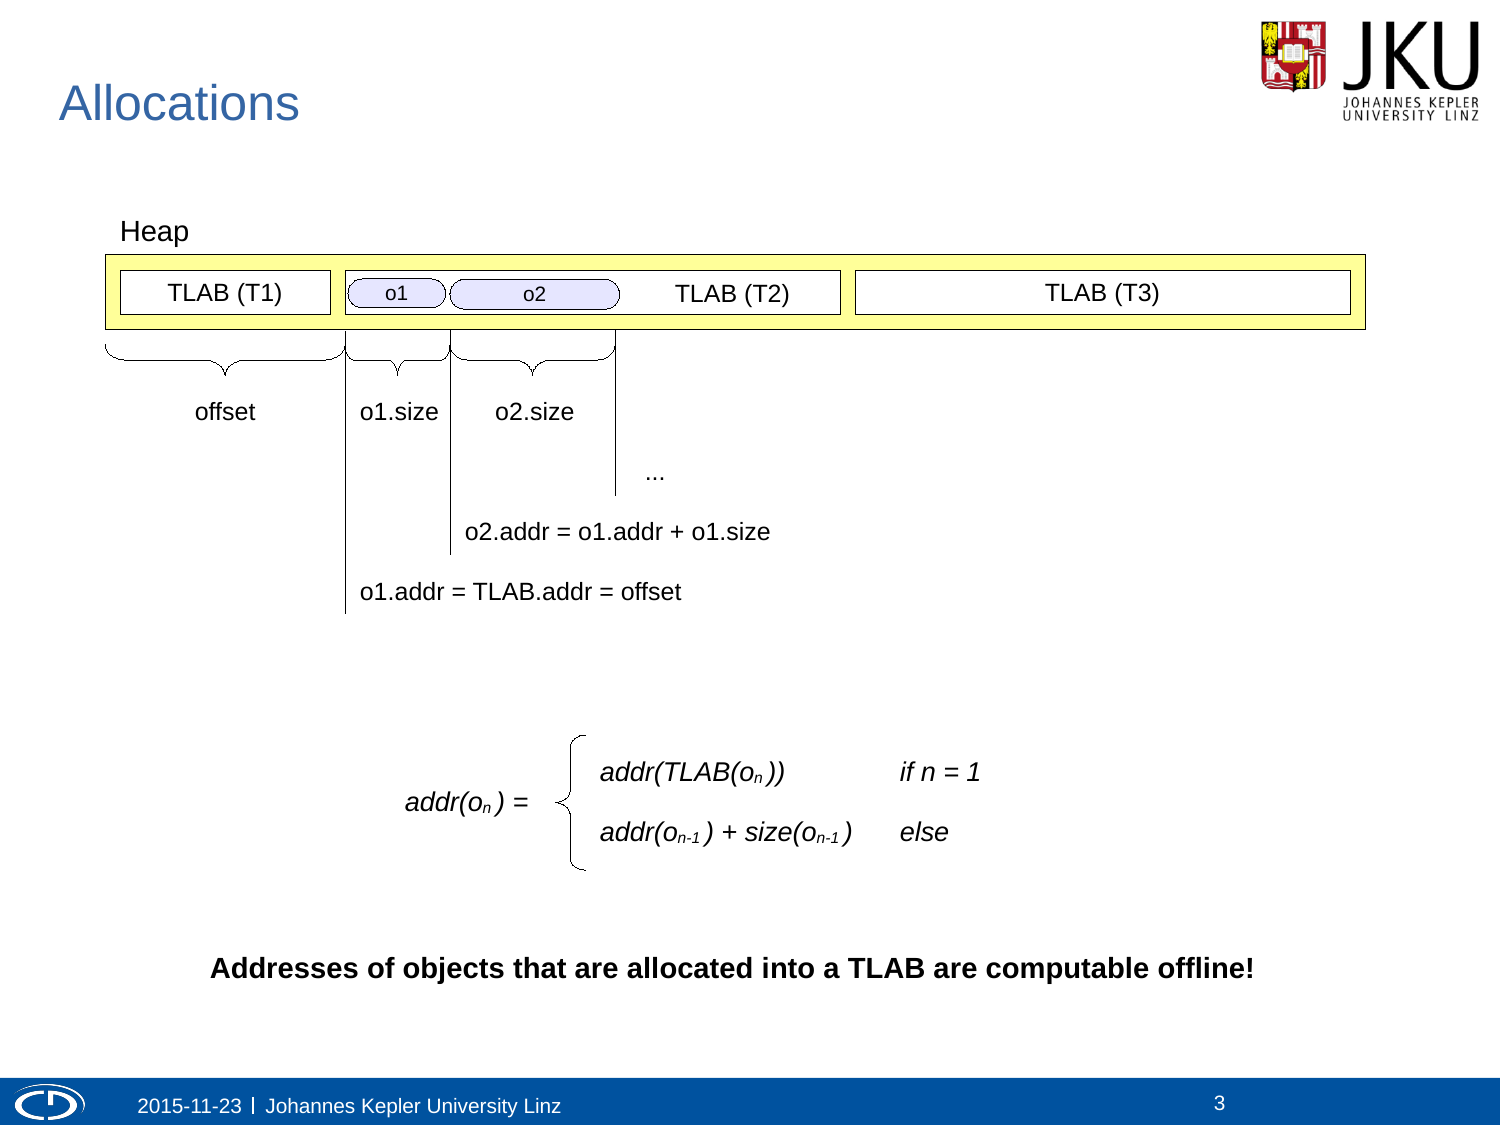

# Allocations
Heap
TLAB (T1)
TLAB (T3)
TLAB (T2)
o1
o2
offset
o1.size
o2.size
...
o2.addr = o1.addr + o1.size
o1.addr = TLAB.addr = offset
addr(TLAB(on ))
if n = 1
addr(on ) =
addr(on-1 ) + size(on-1 )
else
Addresses of objects that are allocated into a TLAB are computable offline!
3